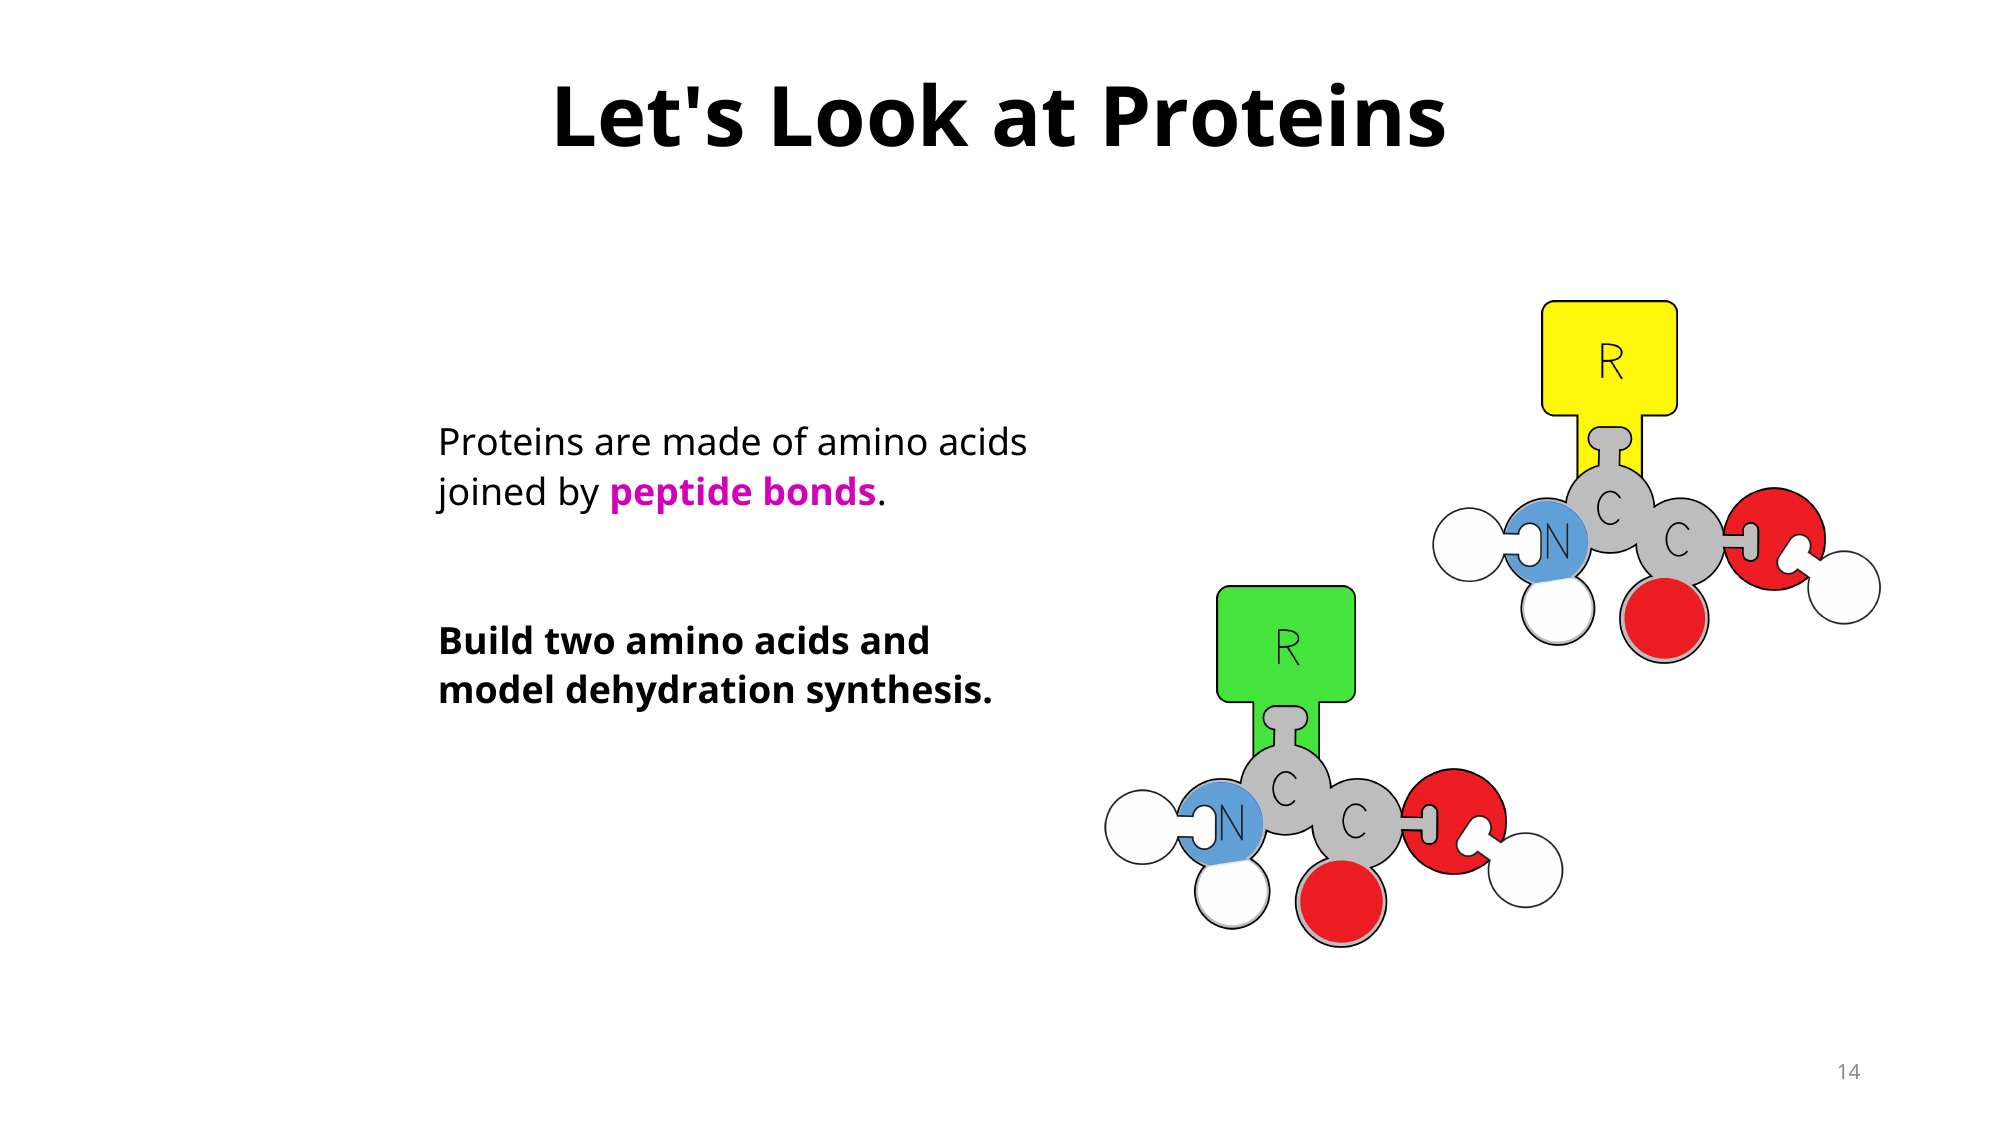

Let's Look at Proteins
Proteins are made of amino acids joined by peptide bonds.
Build two amino acids and model dehydration synthesis.